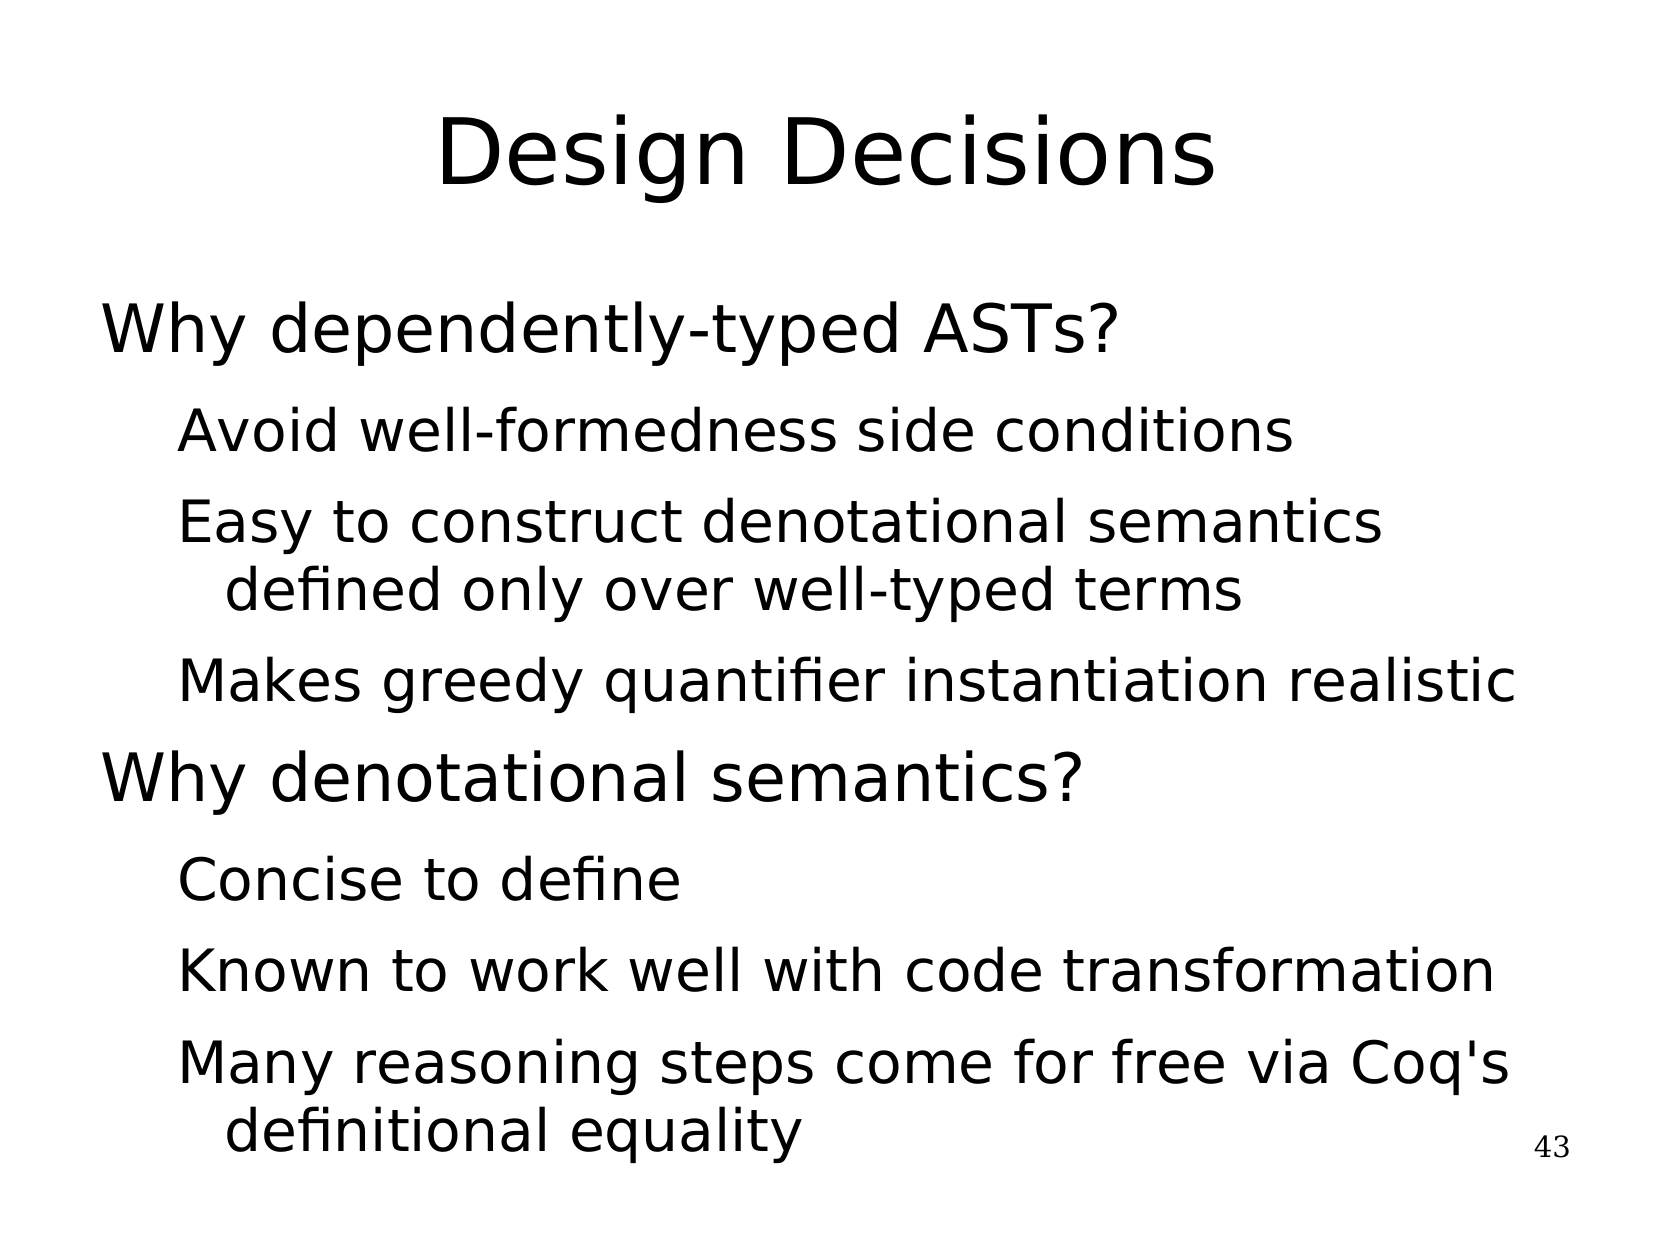

# Design Decisions
Why dependently-typed ASTs?
Avoid well-formedness side conditions
Easy to construct denotational semantics defined only over well-typed terms
Makes greedy quantifier instantiation realistic
Why denotational semantics?
Concise to define
Known to work well with code transformation
Many reasoning steps come for free via Coq's definitional equality
43